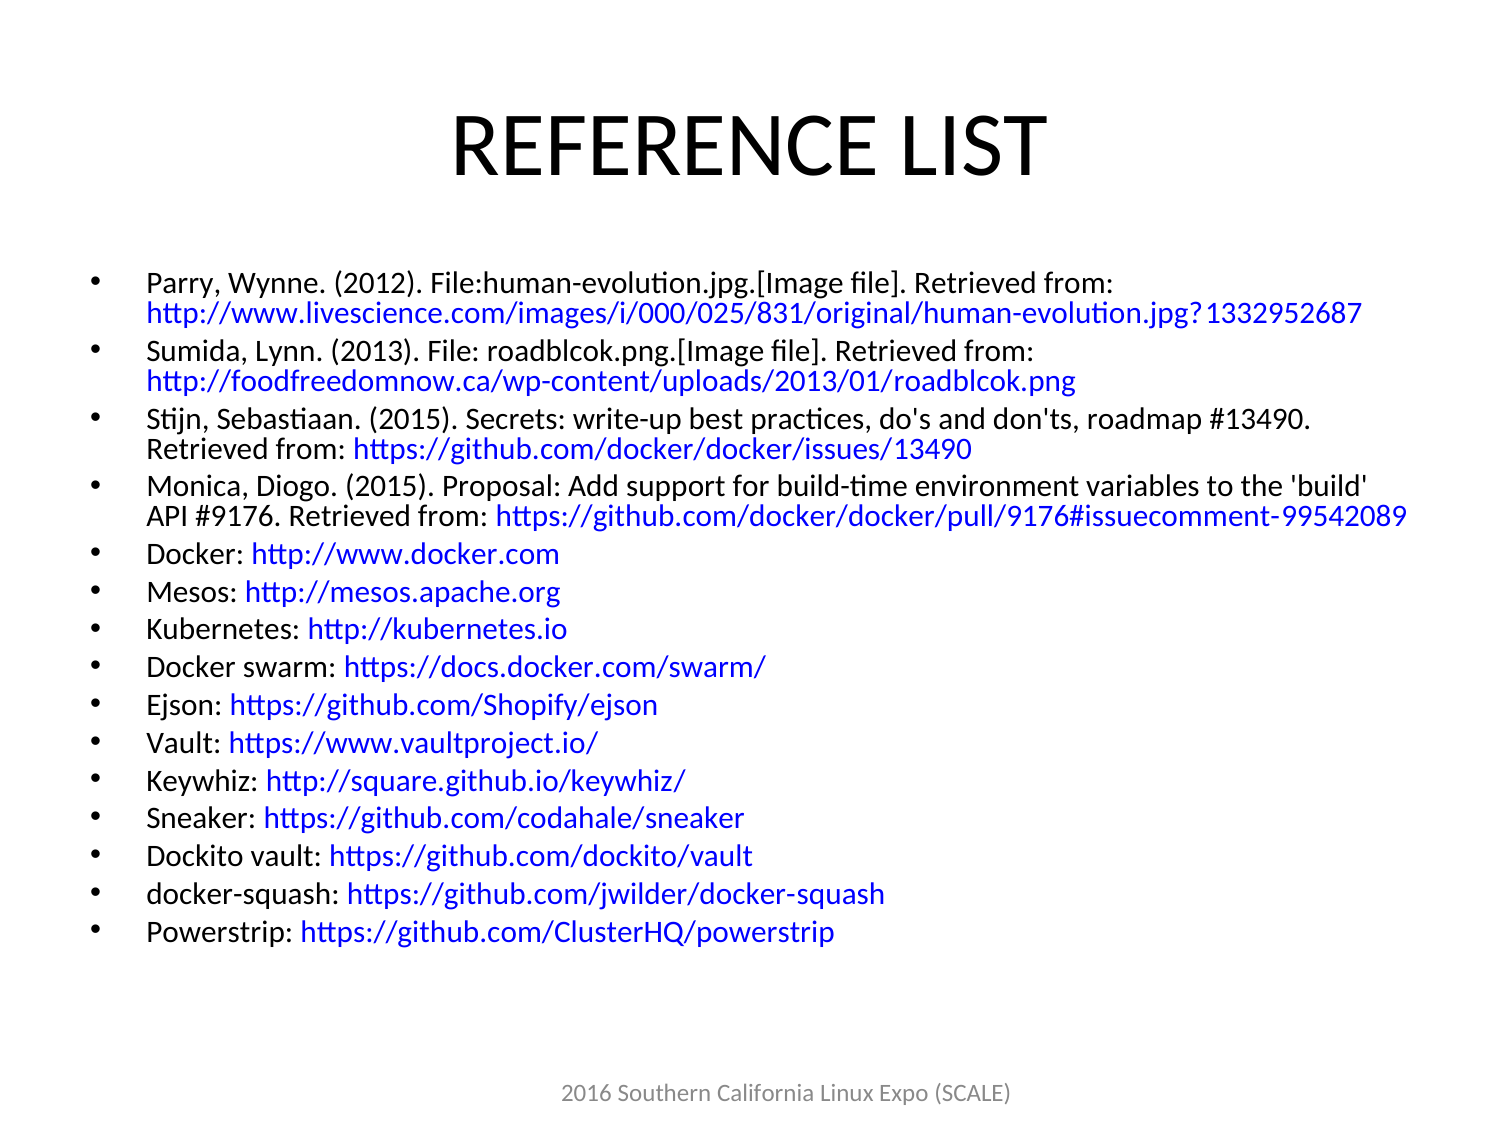

# REFERENCE LIST
Parry, Wynne. (2012). File:human-evolution.jpg.[Image file]. Retrieved from: http://www.livescience.com/images/i/000/025/831/original/human-evolution.jpg?1332952687
Sumida, Lynn. (2013). File: roadblcok.png.[Image file]. Retrieved from: http://foodfreedomnow.ca/wp-content/uploads/2013/01/roadblcok.png
Stijn, Sebastiaan. (2015). Secrets: write-up best practices, do's and don'ts, roadmap #13490. Retrieved from: https://github.com/docker/docker/issues/13490
Monica, Diogo. (2015). Proposal: Add support for build-time environment variables to the 'build' API #9176. Retrieved from: https://github.com/docker/docker/pull/9176#issuecomment-99542089
Docker: http://www.docker.com
Mesos: http://mesos.apache.org
Kubernetes: http://kubernetes.io
Docker swarm: https://docs.docker.com/swarm/
Ejson: https://github.com/Shopify/ejson
Vault: https://www.vaultproject.io/
Keywhiz: http://square.github.io/keywhiz/
Sneaker: https://github.com/codahale/sneaker
Dockito vault: https://github.com/dockito/vault
docker-squash: https://github.com/jwilder/docker-squash
Powerstrip: https://github.com/ClusterHQ/powerstrip
2016 Southern California Linux Expo (SCALE)